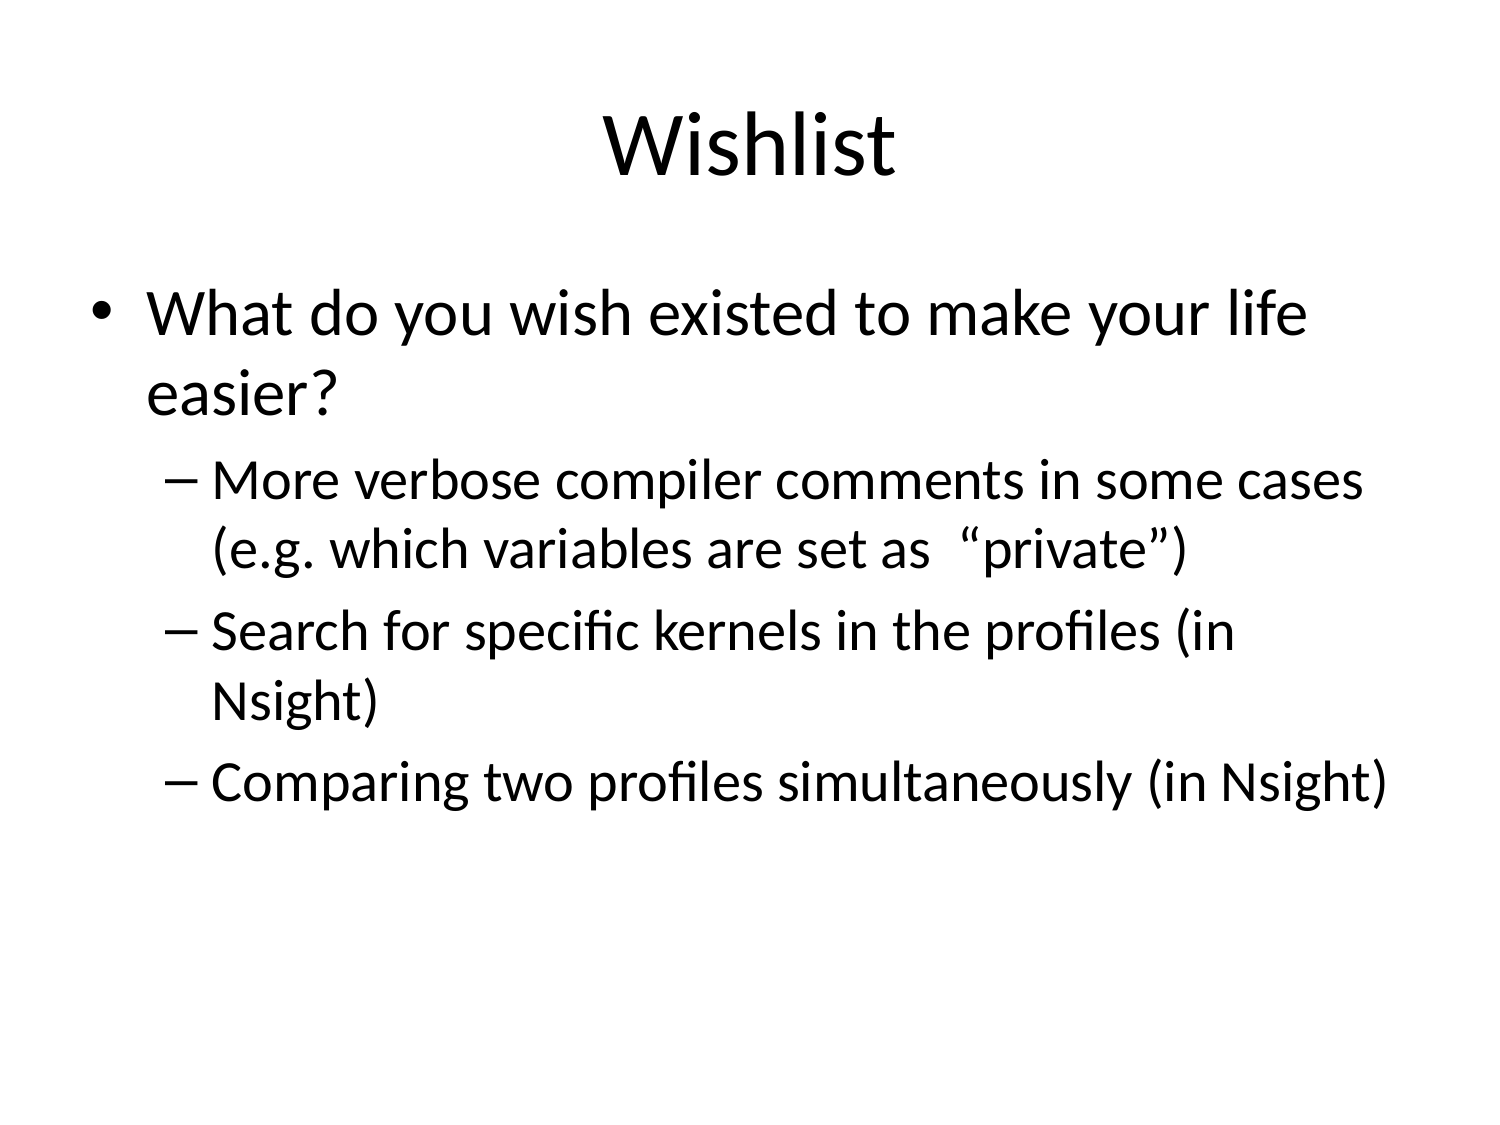

# Wishlist
What do you wish existed to make your life easier?
More verbose compiler comments in some cases (e.g. which variables are set as “private”)
Search for specific kernels in the profiles (in Nsight)
Comparing two profiles simultaneously (in Nsight)